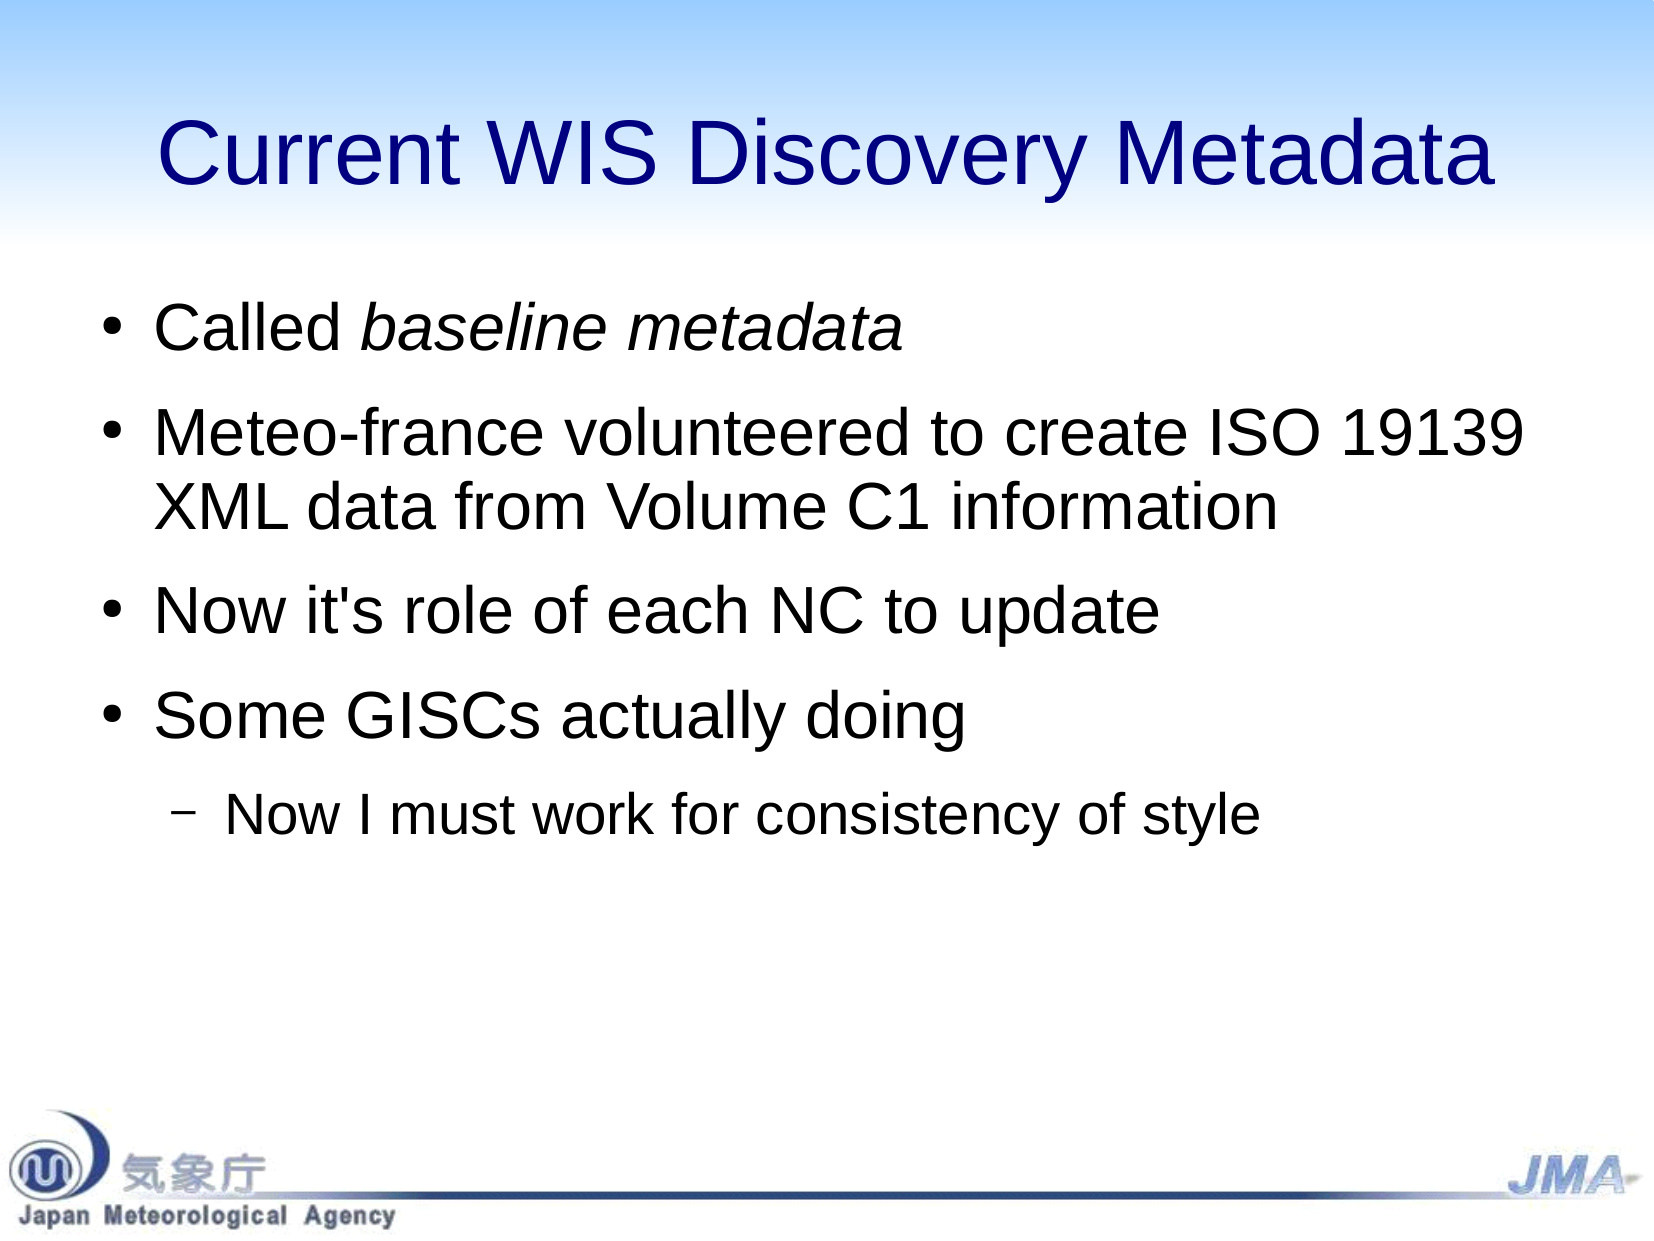

# Current WIS Discovery Metadata
Called baseline metadata
Meteo-france volunteered to create ISO 19139 XML data from Volume C1 information
Now it's role of each NC to update
Some GISCs actually doing
Now I must work for consistency of style